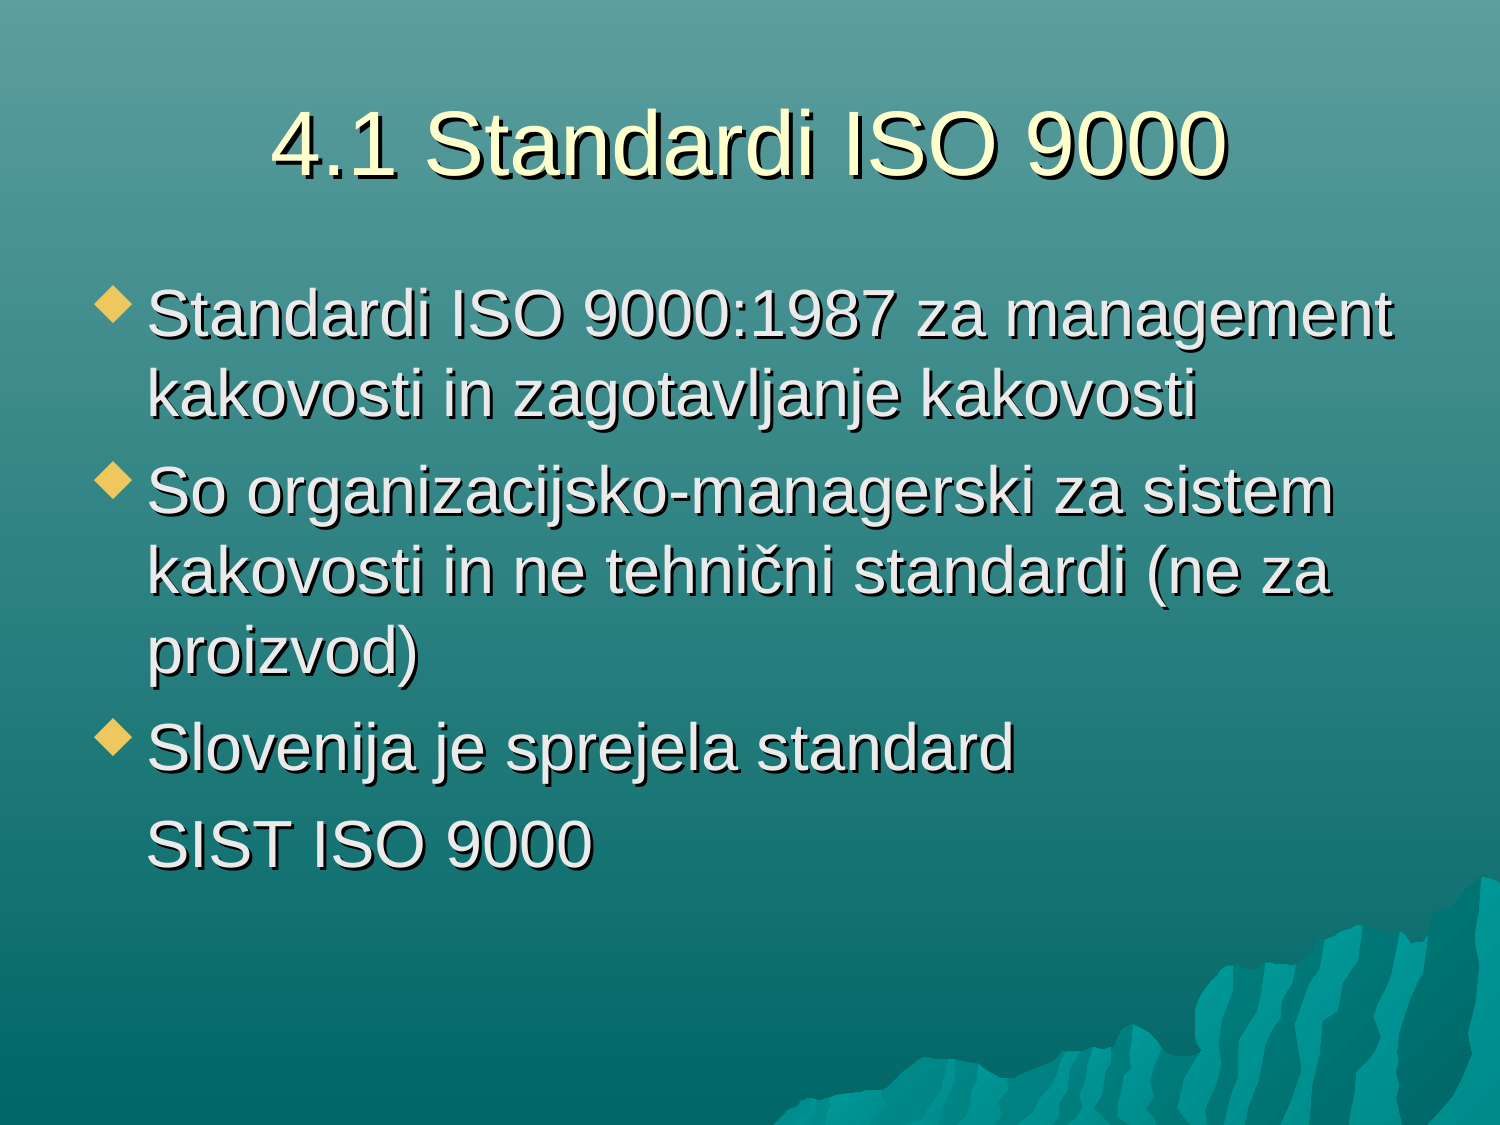

# 4.1 Standardi ISO 9000
Standardi ISO 9000:1987 za management kakovosti in zagotavljanje kakovosti
So organizacijsko-managerski za sistem kakovosti in ne tehnični standardi (ne za proizvod)
Slovenija je sprejela standard
 SIST ISO 9000